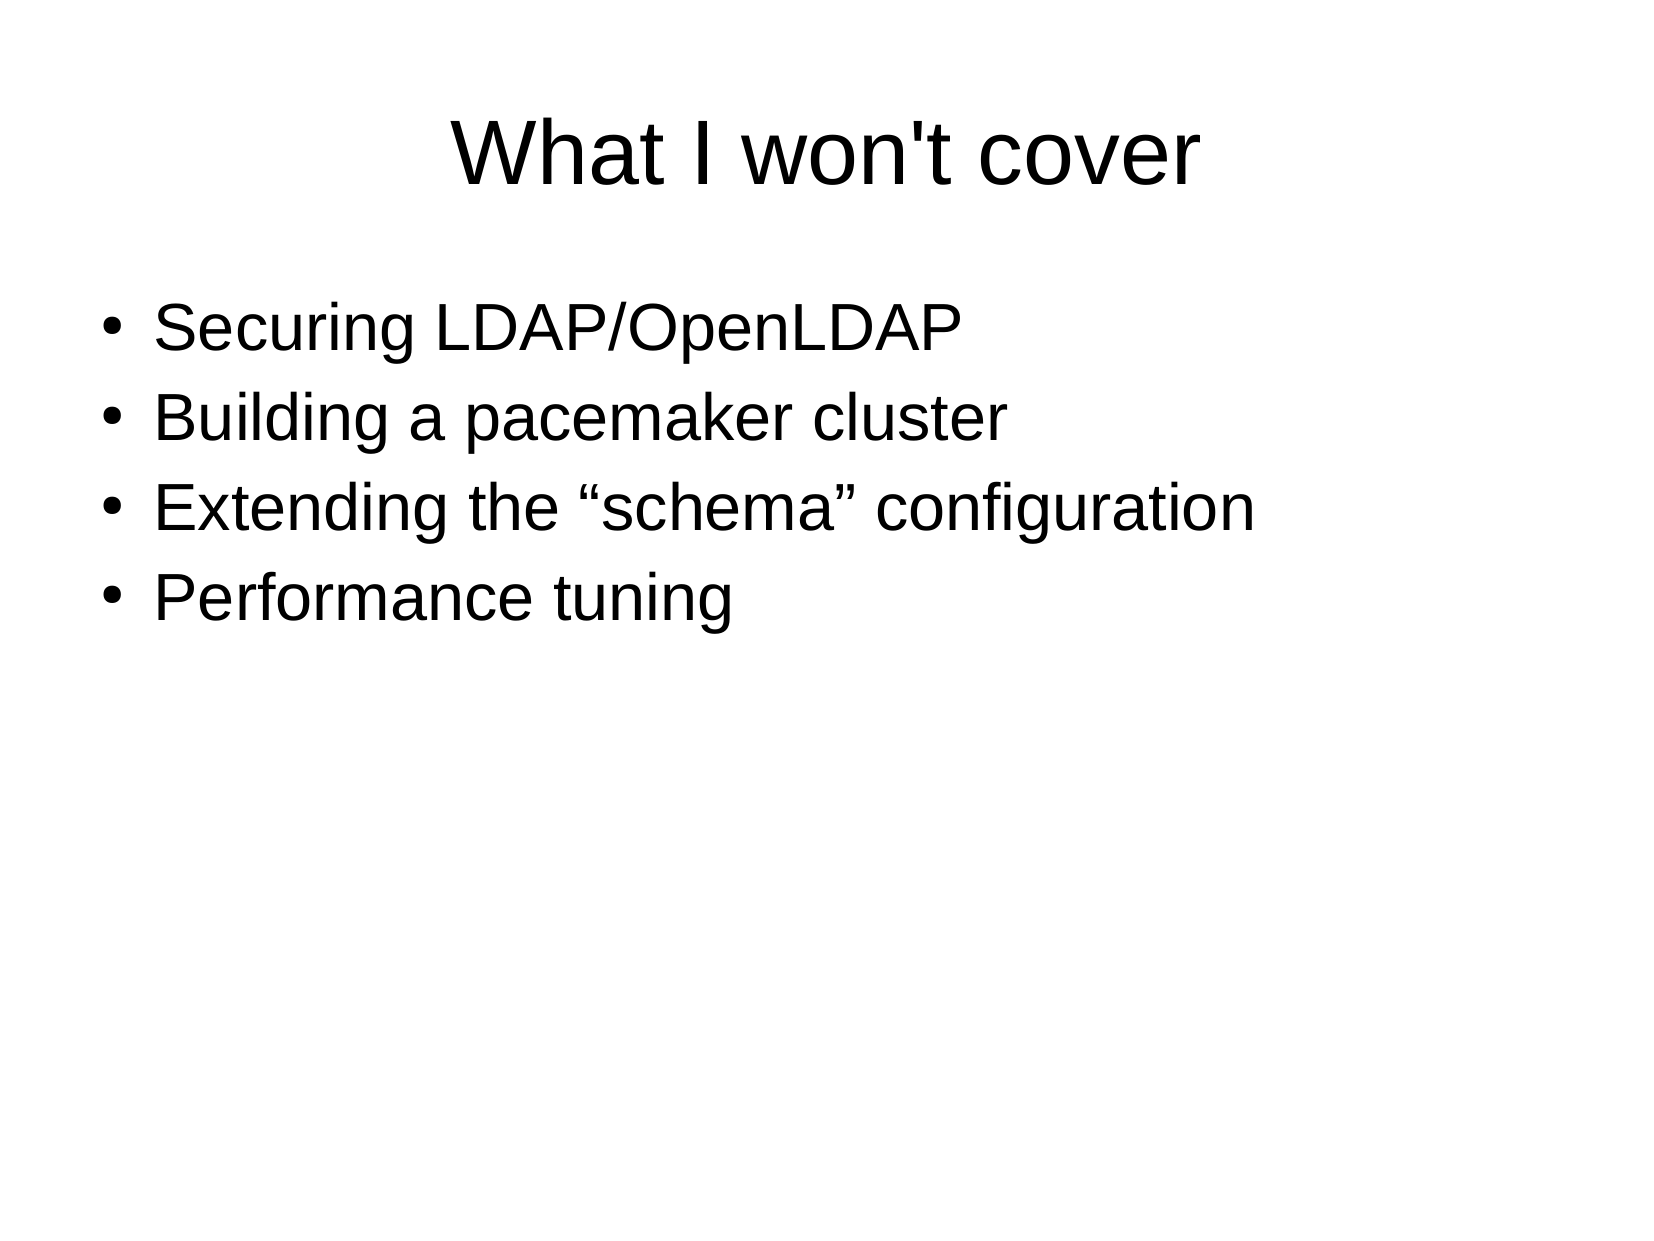

# What I won't cover
Securing LDAP/OpenLDAP
Building a pacemaker cluster
Extending the “schema” configuration
Performance tuning